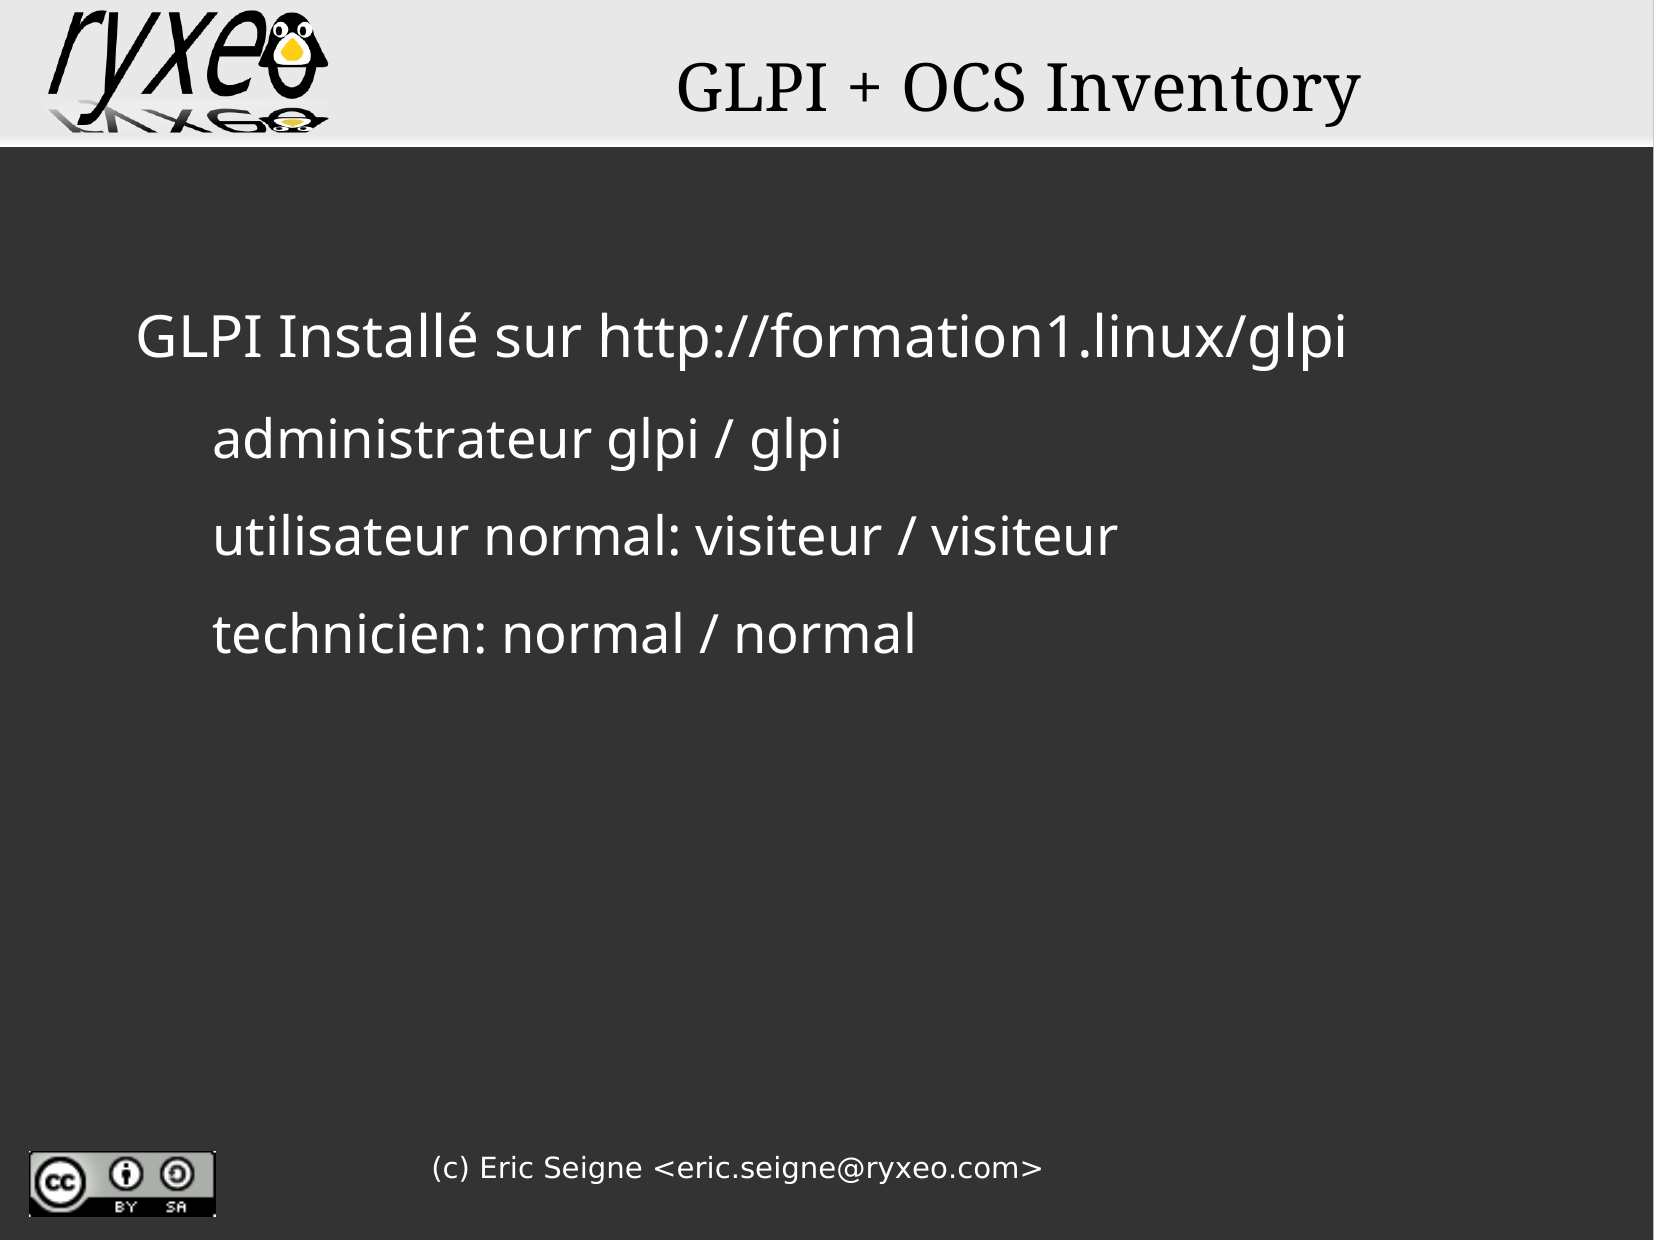

# GLPI + OCS Inventory
GLPI Installé sur http://formation1.linux/glpi
administrateur glpi / glpi
utilisateur normal: visiteur / visiteur
technicien: normal / normal